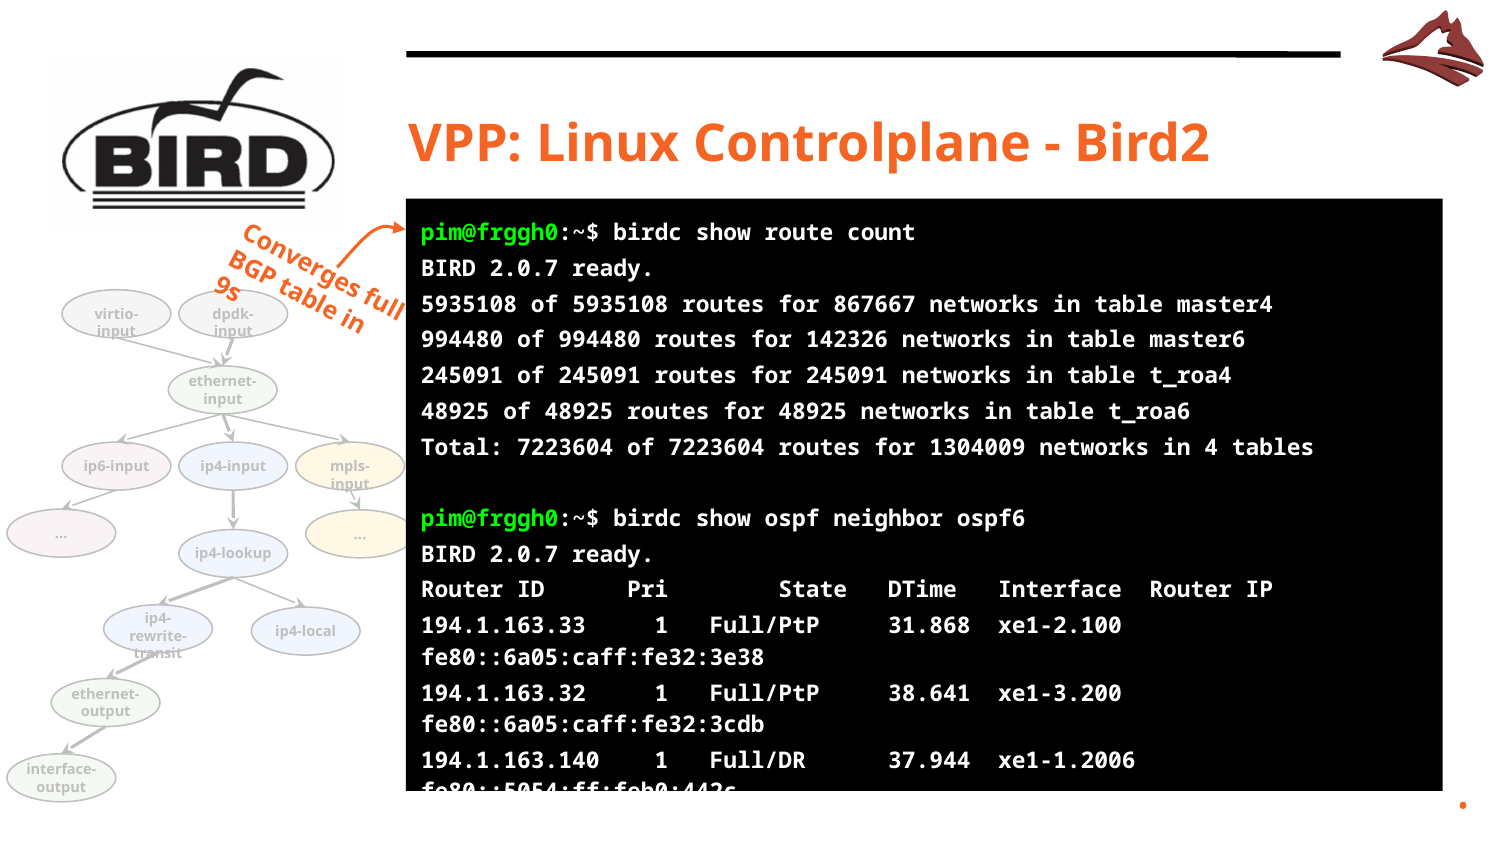

# VPP: Linux Controlplane - Bird2
pim@frggh0:~$ birdc show route count
BIRD 2.0.7 ready.
5935108 of 5935108 routes for 867667 networks in table master4
994480 of 994480 routes for 142326 networks in table master6
245091 of 245091 routes for 245091 networks in table t_roa4
48925 of 48925 routes for 48925 networks in table t_roa6
Total: 7223604 of 7223604 routes for 1304009 networks in 4 tables
pim@frggh0:~$ birdc show ospf neighbor ospf6
BIRD 2.0.7 ready.
Router ID Pri State DTime Interface Router IP
194.1.163.33 1 Full/PtP 31.868 xe1-2.100 fe80::6a05:caff:fe32:3e38
194.1.163.32 1 Full/PtP 38.641 xe1-3.200 fe80::6a05:caff:fe32:3cdb
194.1.163.140 1 Full/DR 37.944 xe1-1.2006 fe80::5054:ff:feb0:442c
Converges full BGP table in 9s
virtio-input
dpdk-input
ethernet-
input
ip6-input
ip4-input
mpls-input
...
...
ip4-lookup
ip4-rewrite-transit
ip4-local
ethernet-
output
interface-
output
•